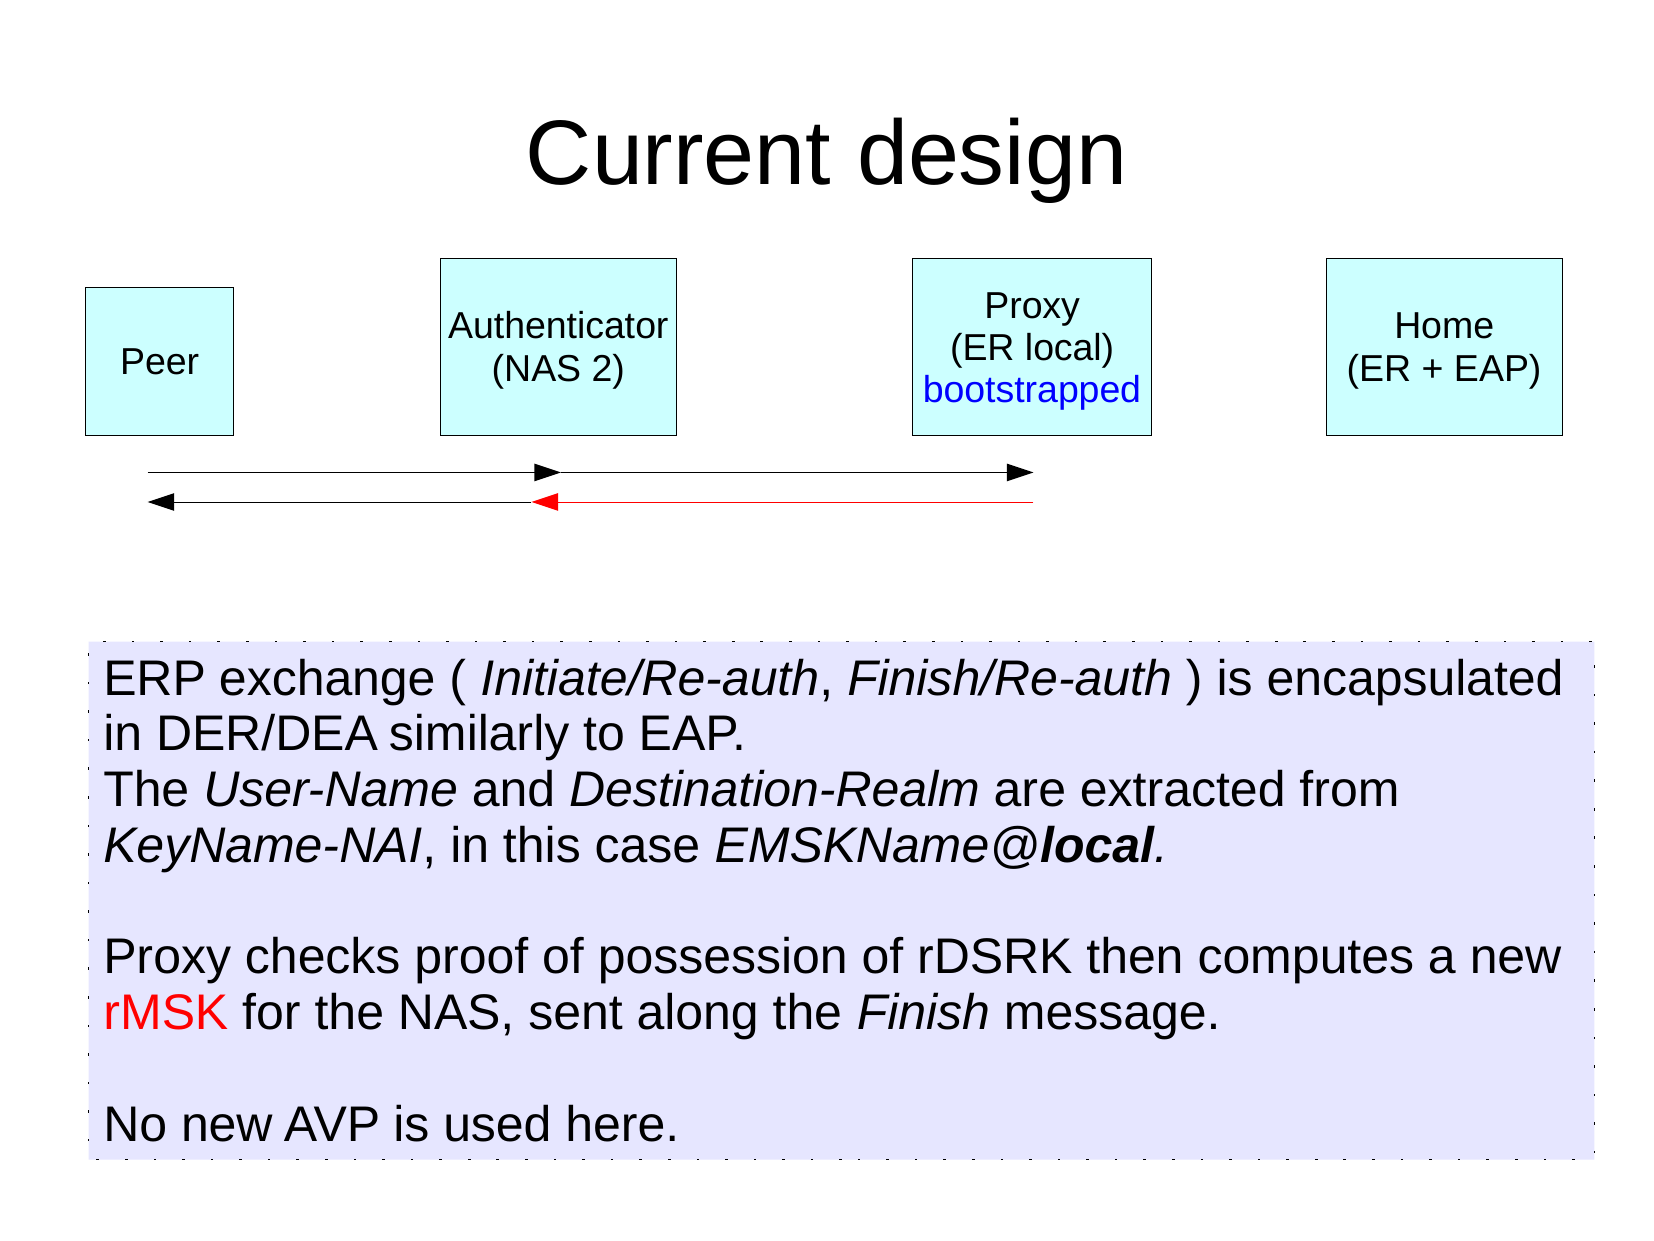

# Current design
Authenticator
(NAS 2)
Proxy
(ER local)
bootstrapped
Home
(ER + EAP)
Peer
ERP exchange ( Initiate/Re-auth, Finish/Re-auth ) is encapsulated in DER/DEA similarly to EAP.
The User-Name and Destination-Realm are extracted from KeyName-NAI, in this case EMSKName@local.
Proxy checks proof of possession of rDSRK then computes a new rMSK for the NAS, sent along the Finish message.
No new AVP is used here.